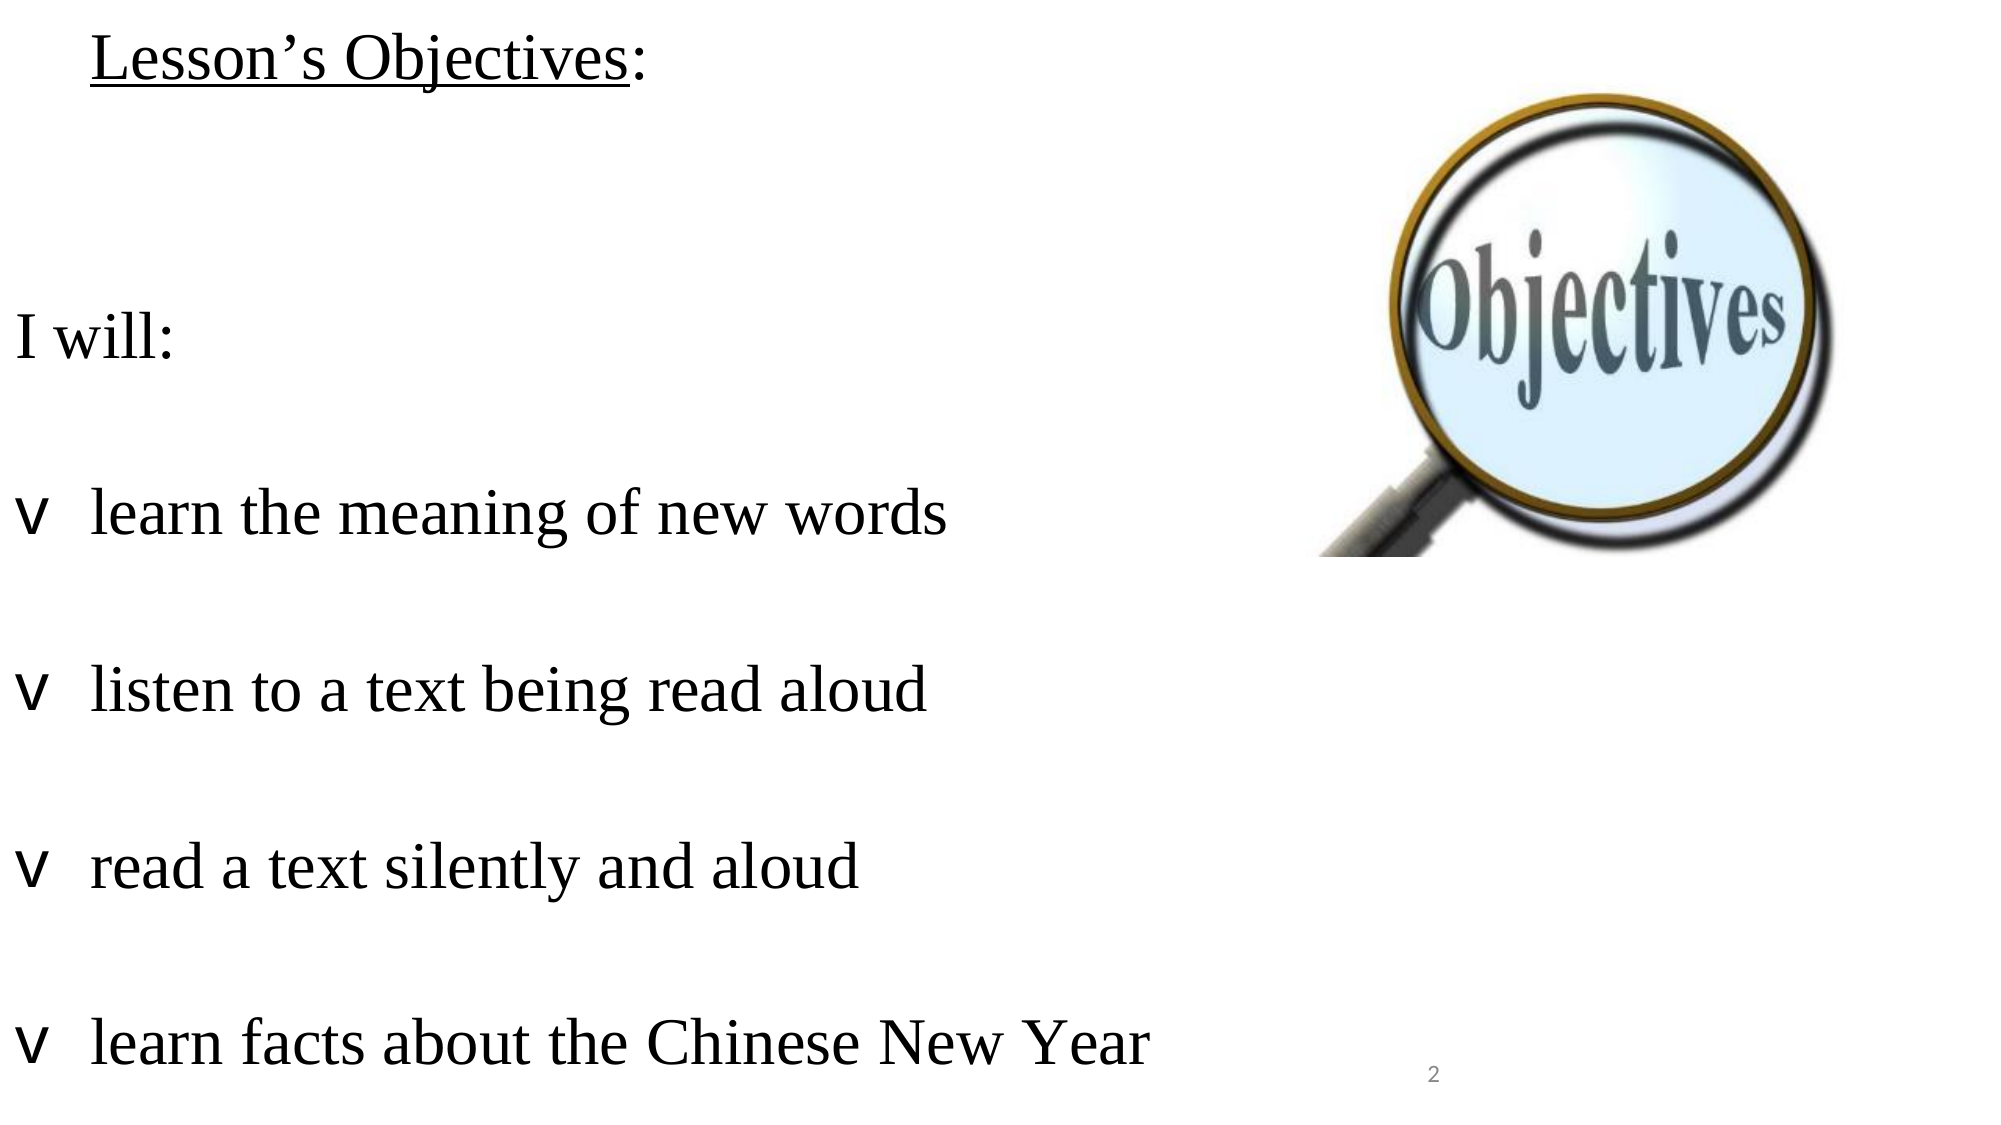

Lesson’s Objectives:
I will:
learn the meaning of new words
listen to a text being read aloud
read a text silently and aloud
learn facts about the Chinese New Year